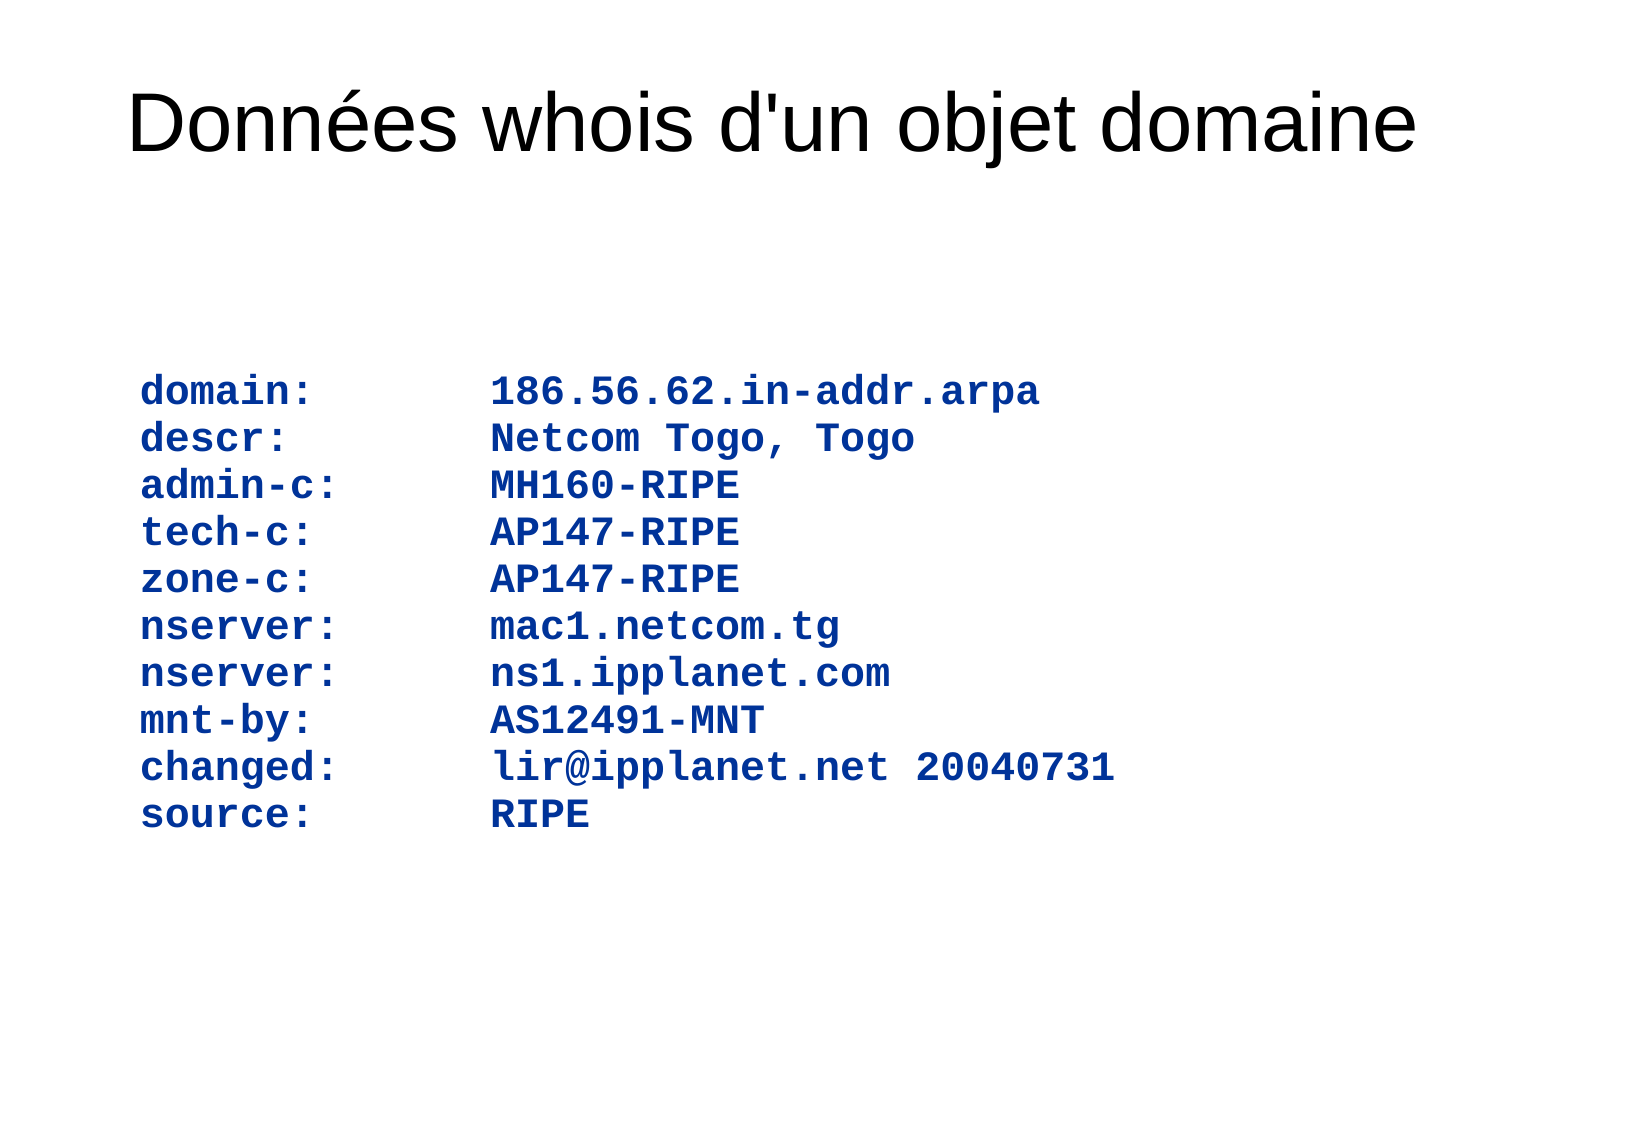

Données whois d'un objet domaine
domain: 186.56.62.in-addr.arpa
descr: Netcom Togo, Togo
admin-c: MH160-RIPE
tech-c: AP147-RIPE
zone-c: AP147-RIPE
nserver: mac1.netcom.tg
nserver: ns1.ipplanet.com
mnt-by: AS12491-MNT
changed: lir@ipplanet.net 20040731
source: RIPE